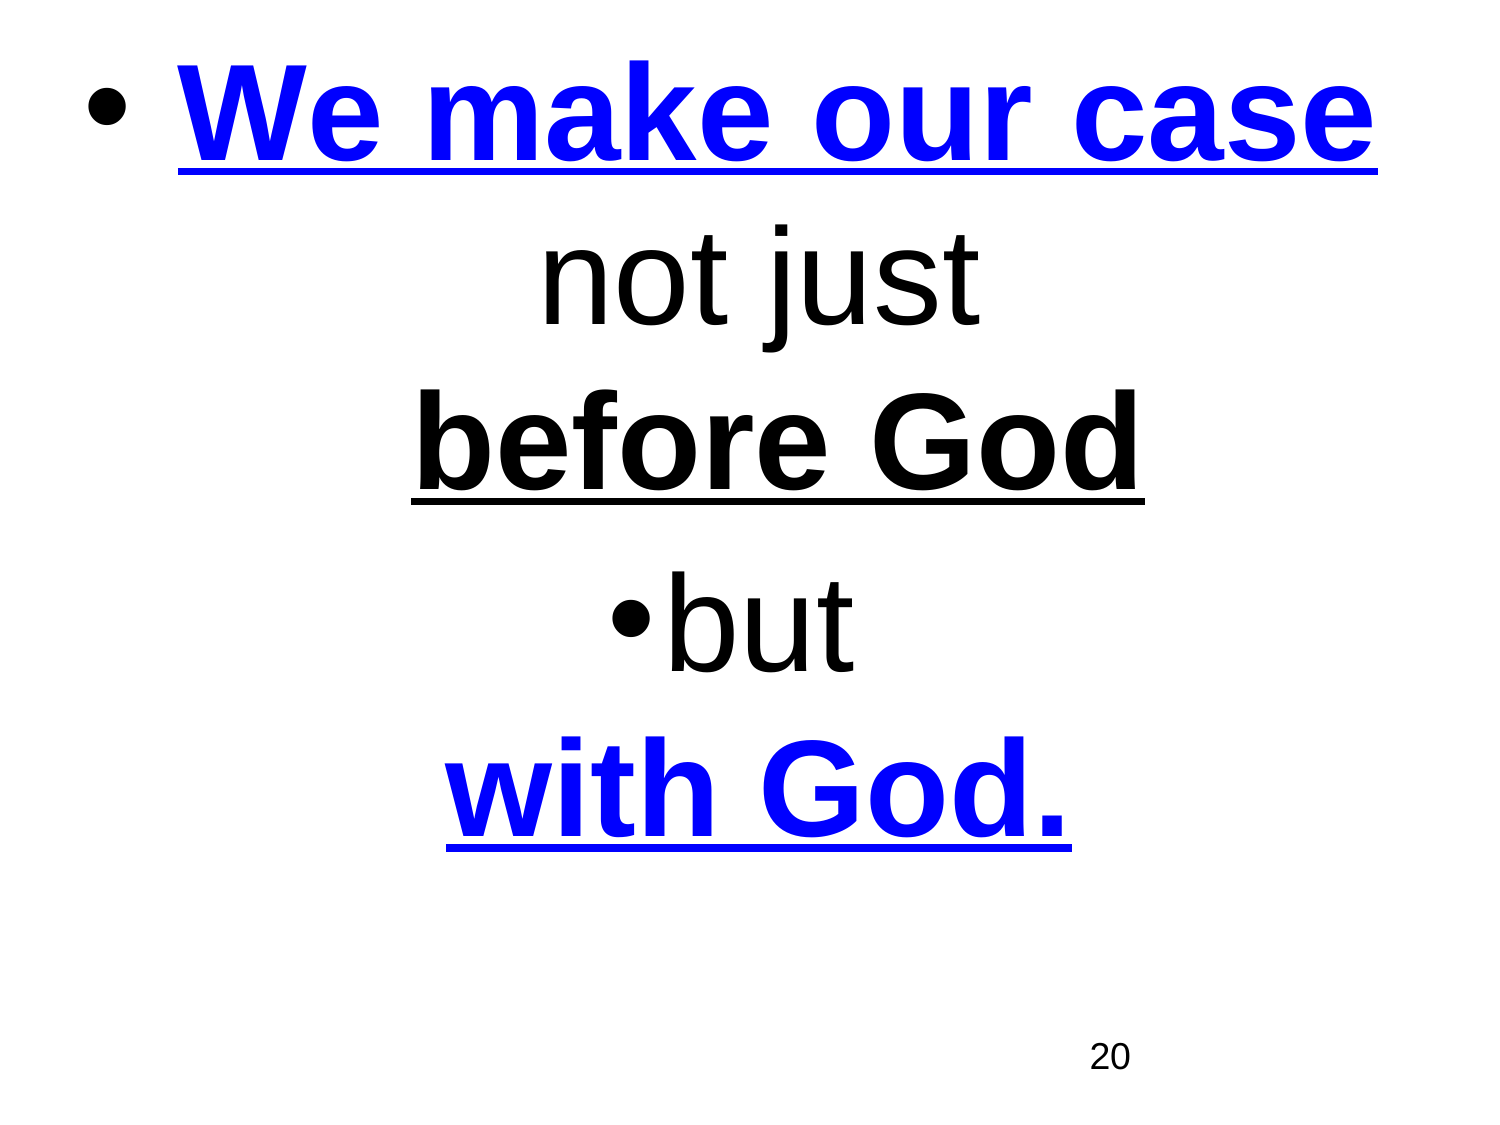

# We make our case not just before God
but
with God.
20